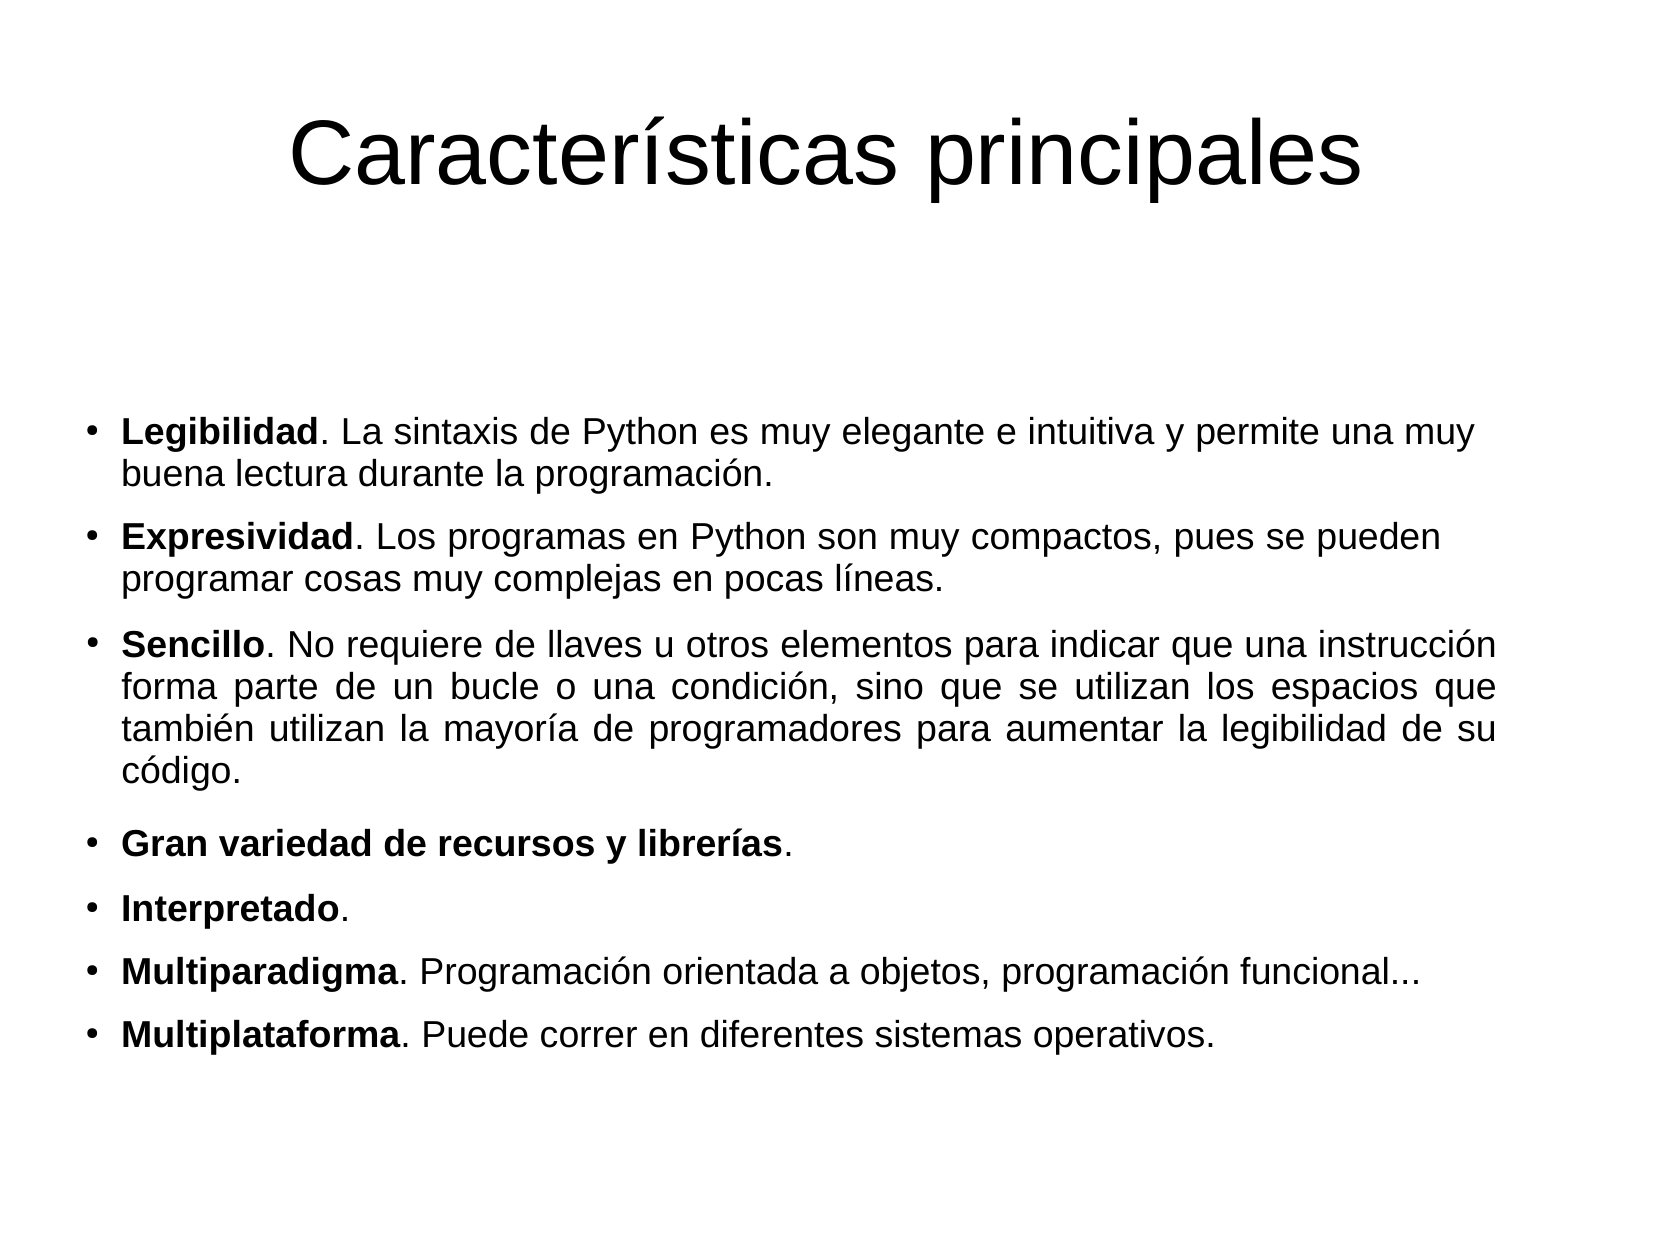

# Características principales
Legibilidad. La sintaxis de Python es muy elegante e intuitiva y permite una muy 	 buena lectura durante la programación.
Expresividad. Los programas en Python son muy compactos, pues se pueden programar cosas muy complejas en pocas líneas.
Sencillo. No requiere de llaves u otros elementos para indicar que una instrucción forma parte de un bucle o una condición, sino que se utilizan los espacios que también utilizan la mayoría de programadores para aumentar la legibilidad de su código.
Gran variedad de recursos y librerías.
Interpretado.
Multiparadigma. Programación orientada a objetos, programación funcional...
Multiplataforma. Puede correr en diferentes sistemas operativos.